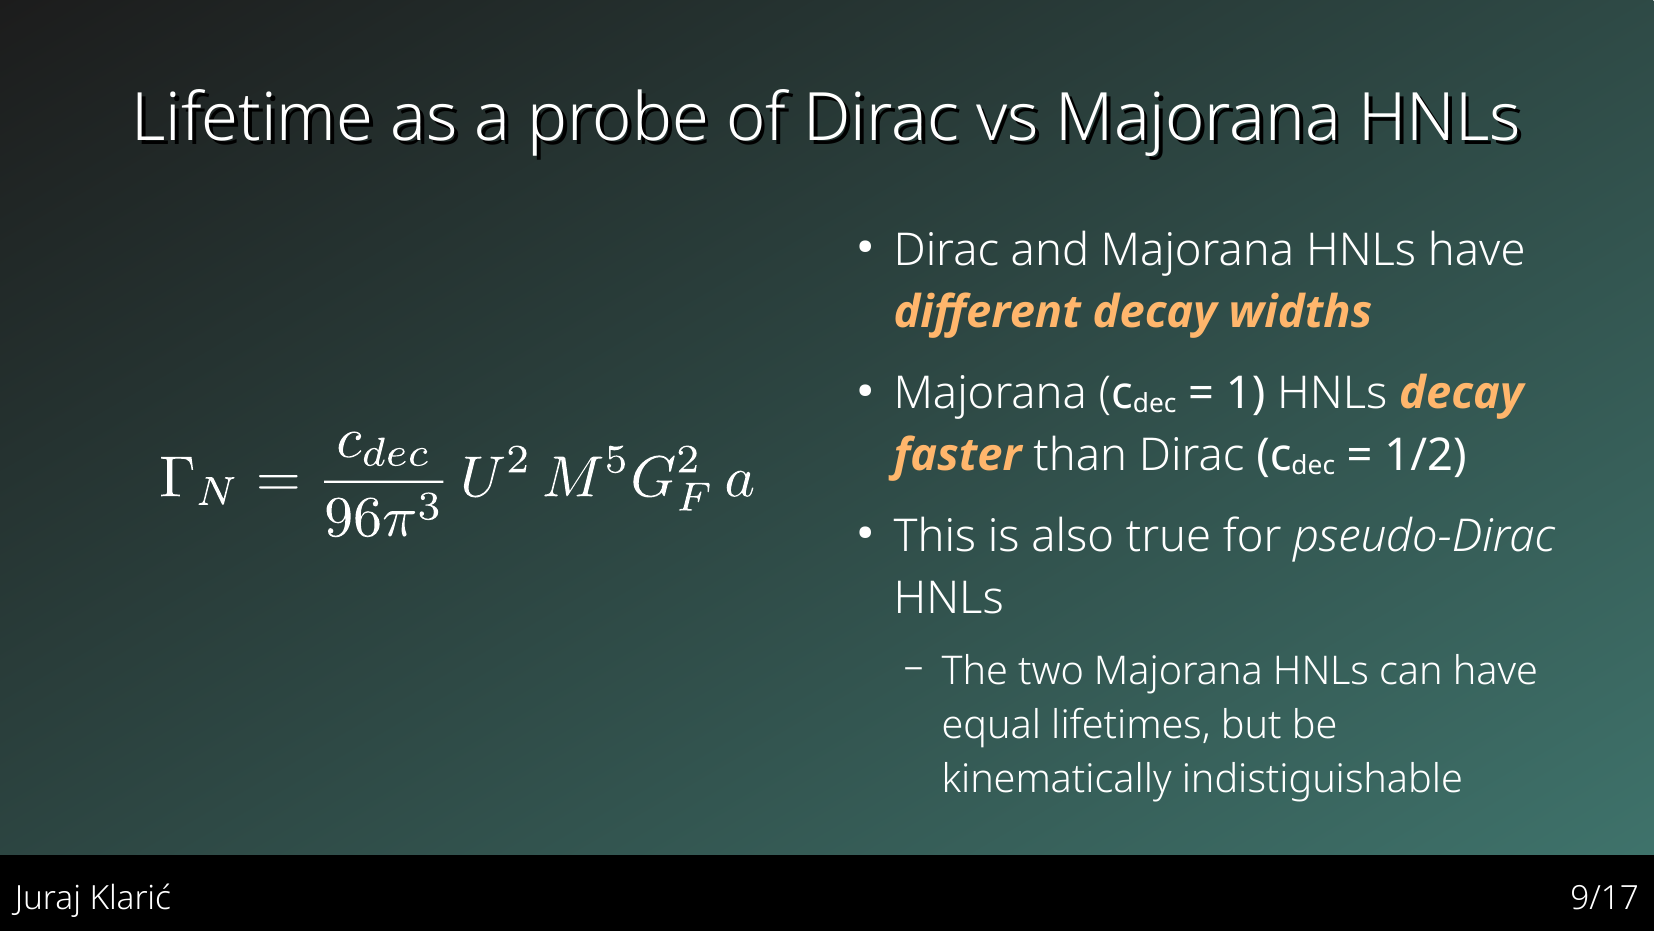

# Lifetime as a probe of Dirac vs Majorana HNLs
Dirac and Majorana HNLs have different decay widths
Majorana (cdec = 1) HNLs decay faster than Dirac (cdec = 1/2)
This is also true for pseudo-Dirac HNLs
The two Majorana HNLs can have equal lifetimes, but be kinematically indistiguishable